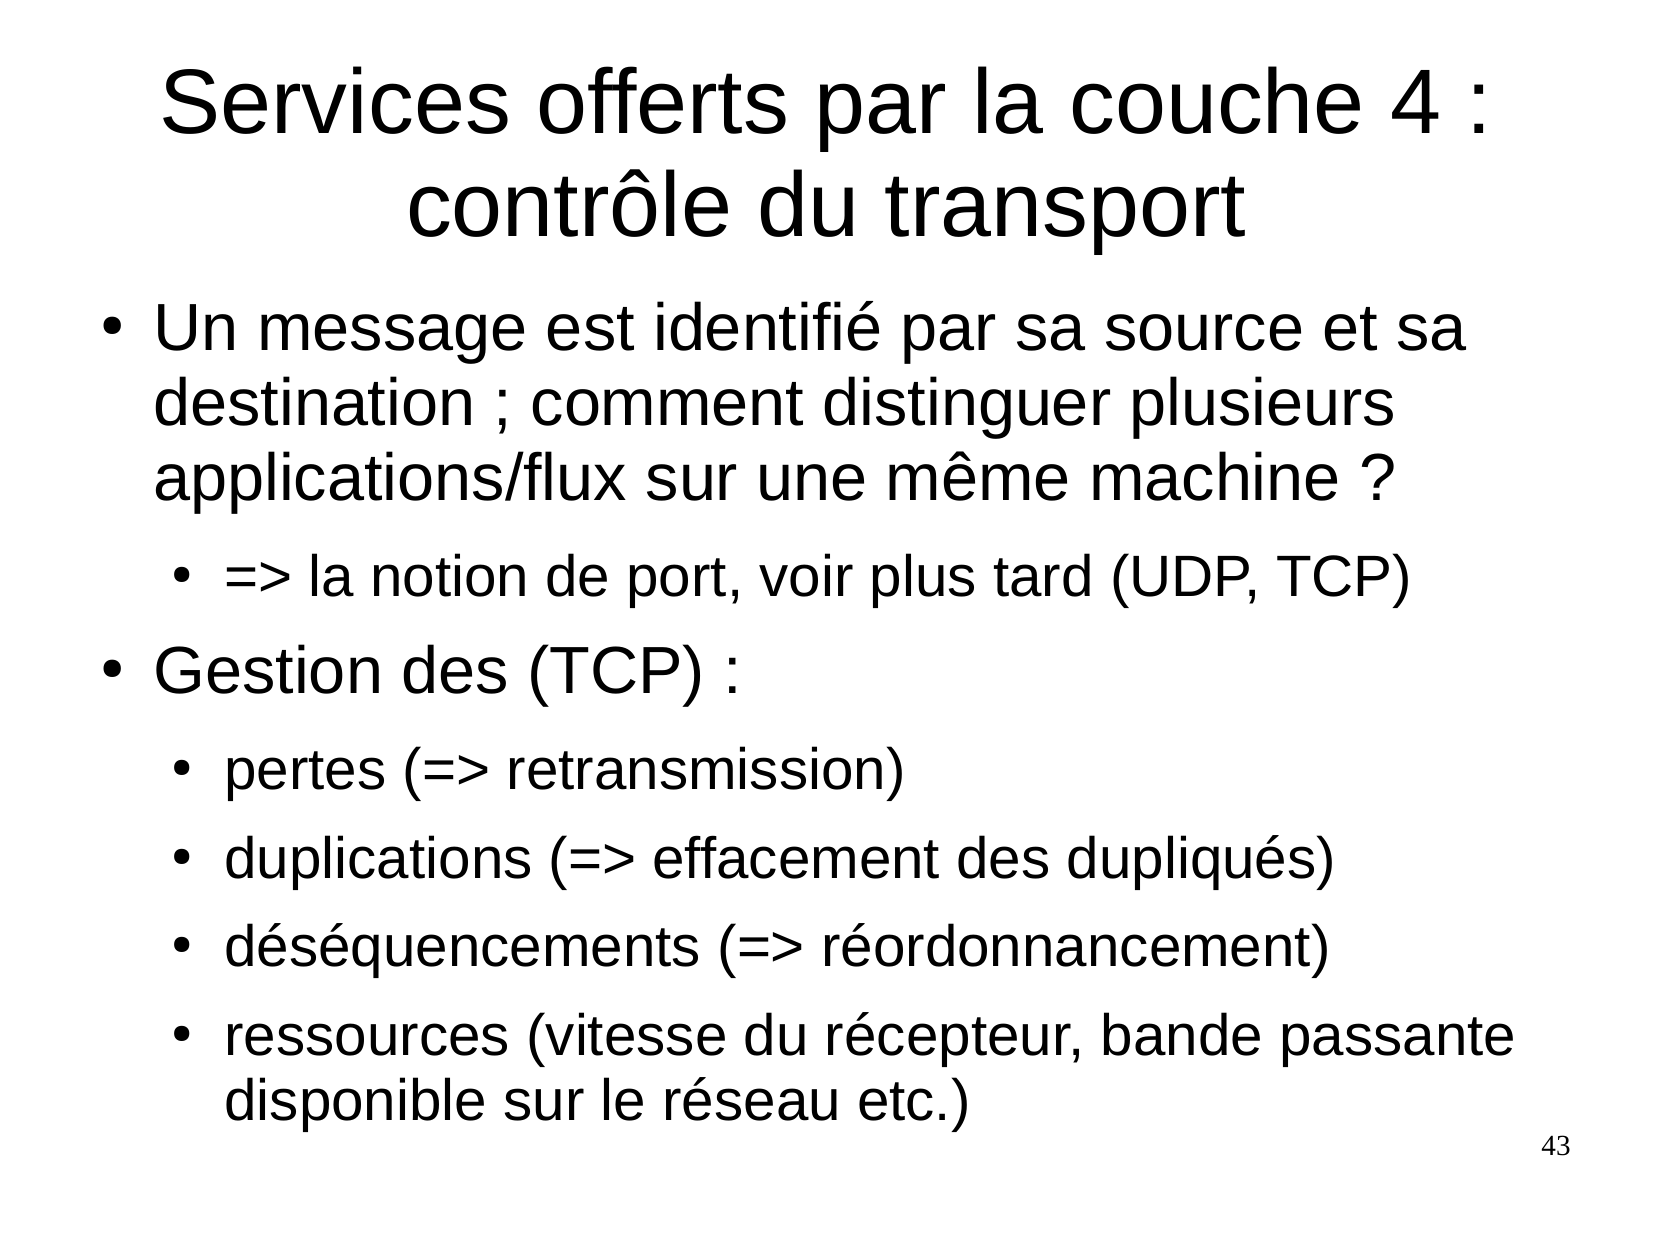

# Services offerts par la couche 4 : contrôle du transport
Un message est identifié par sa source et sa destination ; comment distinguer plusieurs applications/flux sur une même machine ?
=> la notion de port, voir plus tard (UDP, TCP)
Gestion des (TCP) :
pertes (=> retransmission)
duplications (=> effacement des dupliqués)
déséquencements (=> réordonnancement)
ressources (vitesse du récepteur, bande passante disponible sur le réseau etc.)
43